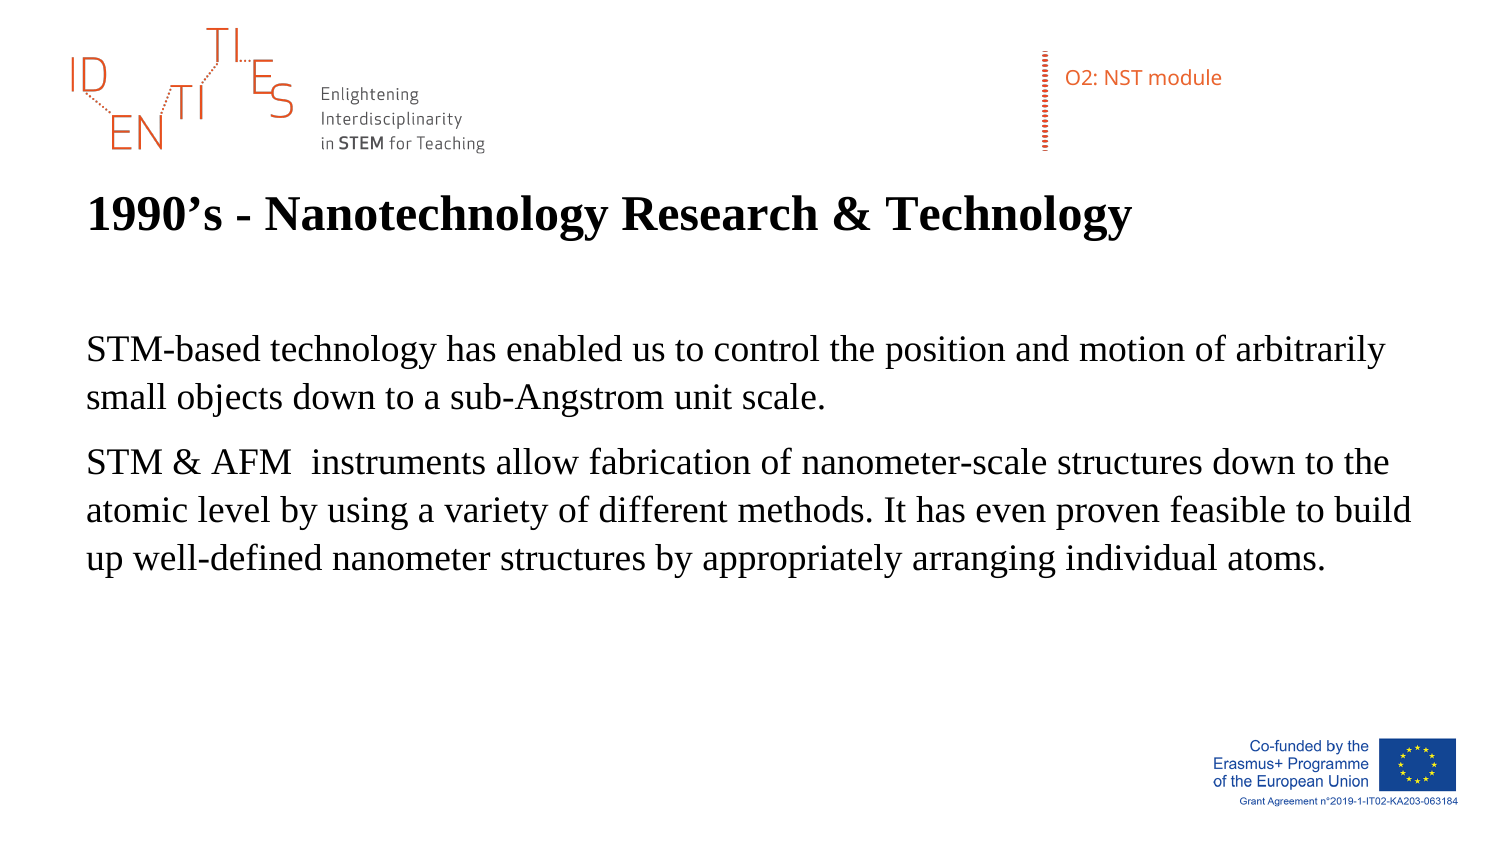

O2: NST module
1990’s - Nanotechnology Research & Technology
STM-based technology has enabled us to control the position and motion of arbitrarily small objects down to a sub-Angstrom unit scale.
STM & AFM instruments allow fabrication of nanometer-scale structures down to the atomic level by using a variety of different methods. It has even proven feasible to build up well-defined nanometer structures by appropriately arranging individual atoms.